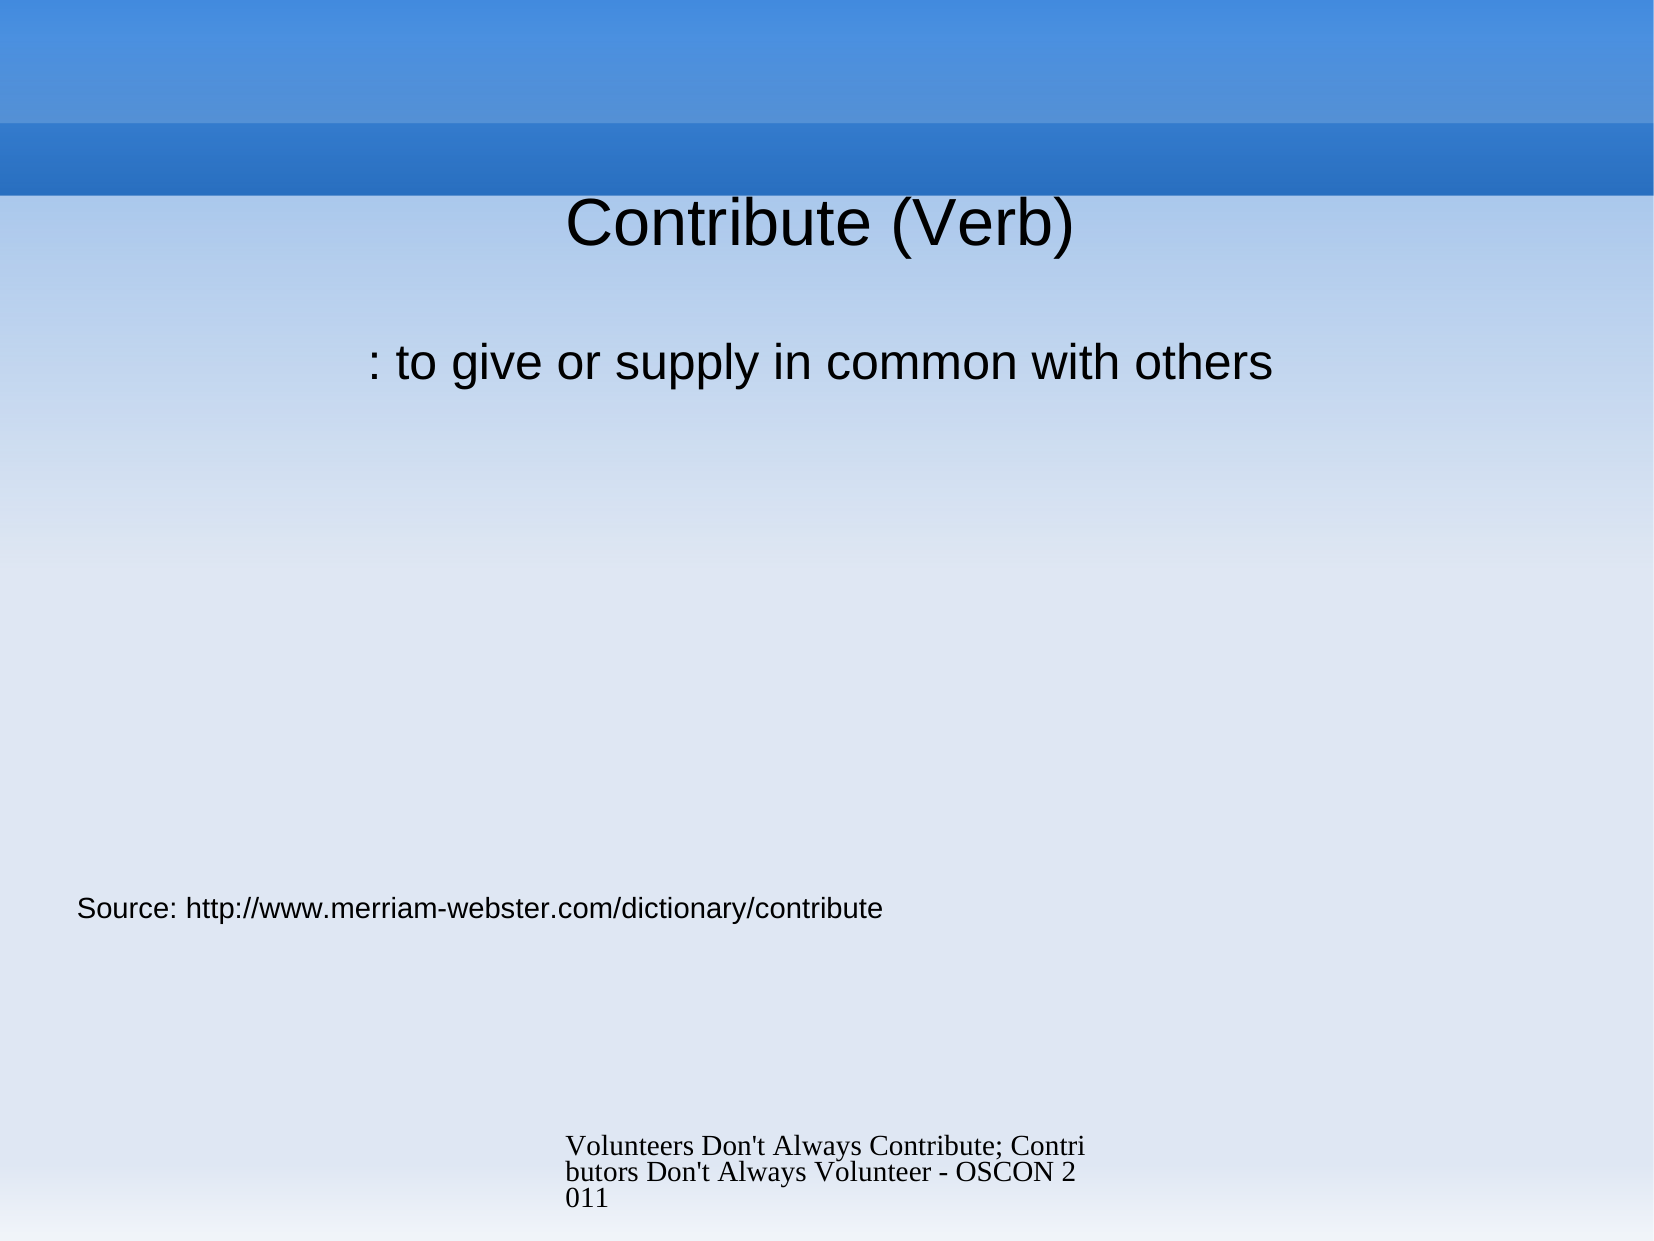

# Contribute (Verb)
: to give or supply in common with others
Source: http://www.merriam-webster.com/dictionary/contribute
Volunteers Don't Always Contribute; Contributors Don't Always Volunteer - OSCON 2011